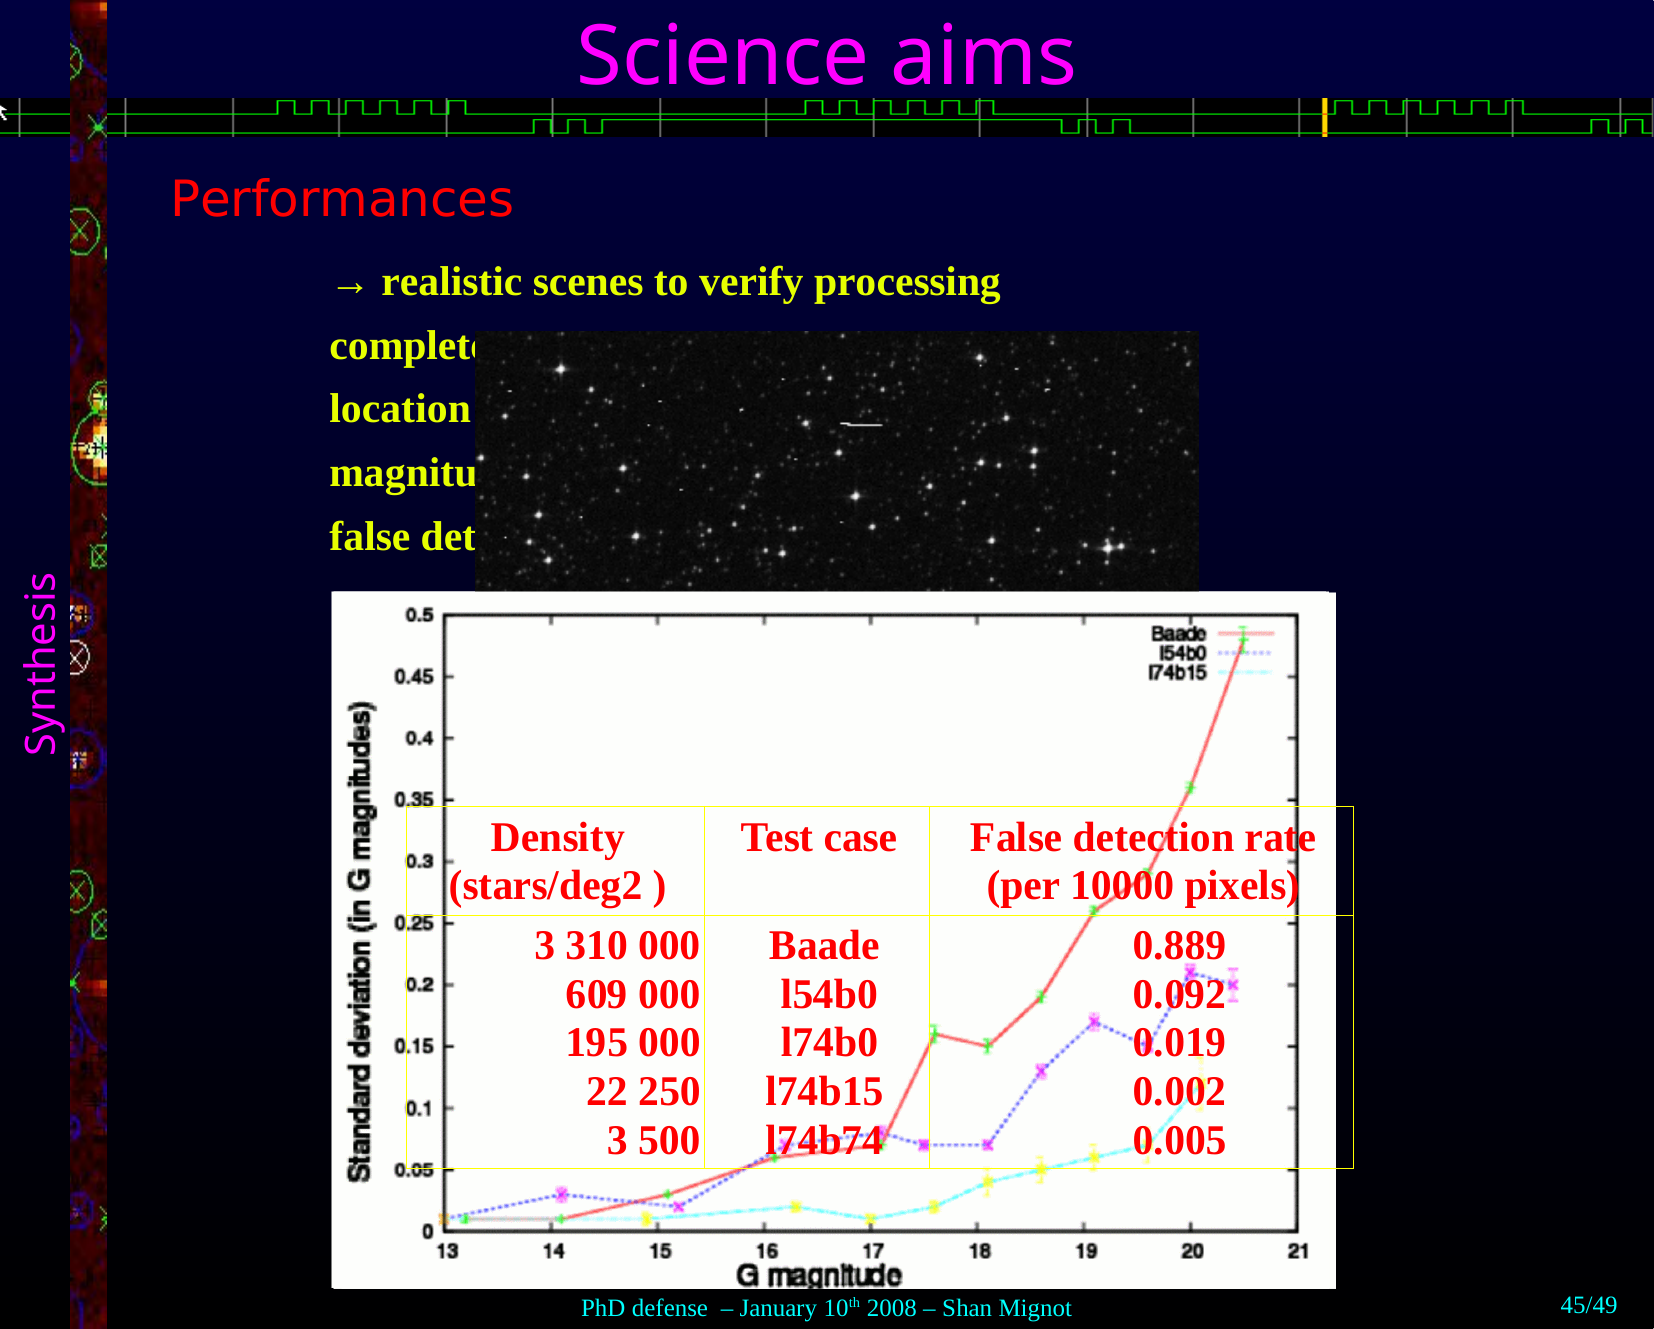

# Science aims
Performances
→ realistic scenes to verify processing
completeness
location
magnitude
false detections
Synthesis
PhD defense – January 10th 2008 – Shan Mignot